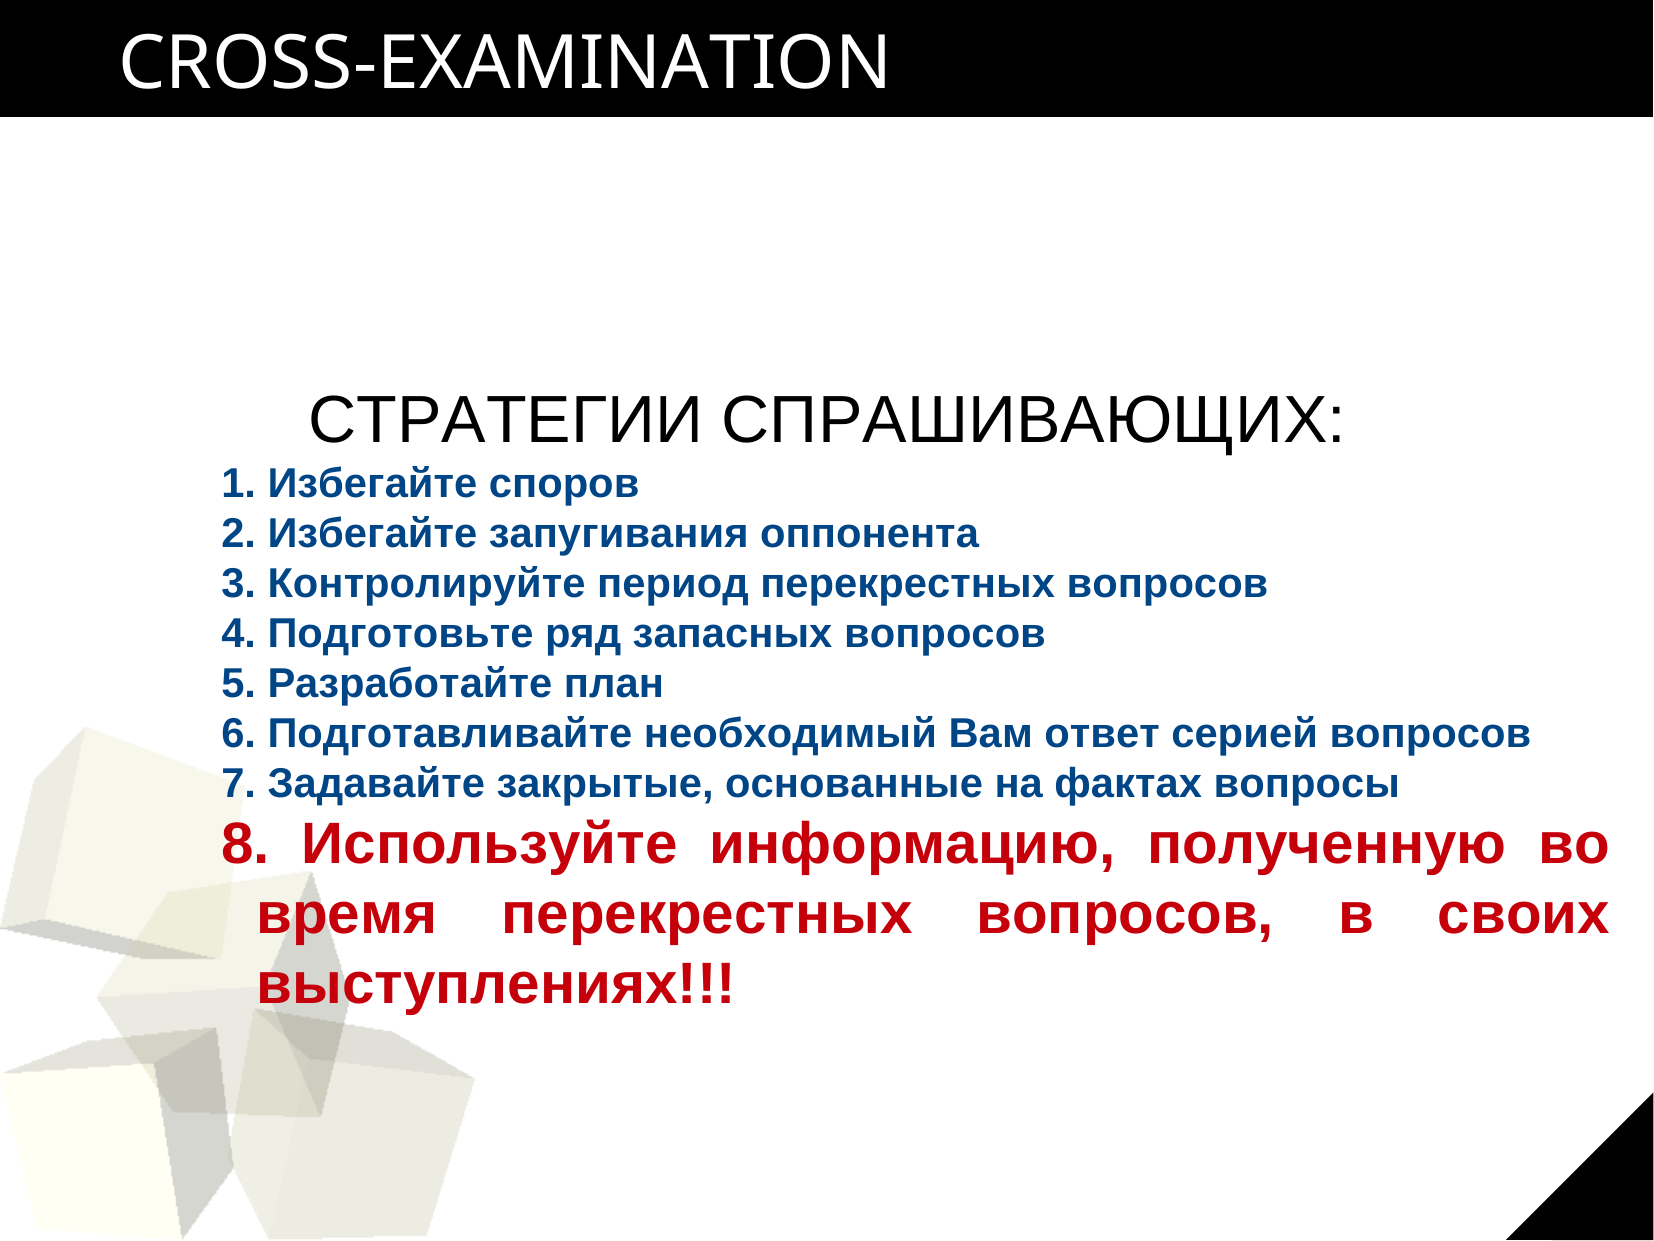

# CROSS-EXAMINATION
СТРАТЕГИИ СПРАШИВАЮЩИХ:
1. Избегайте споров
2. Избегайте запугивания оппонента
3. Контролируйте период перекрестных вопросов
4. Подготовьте ряд запасных вопросов
5. Разработайте план
6. Подготавливайте необходимый Вам ответ серией вопросов
7. Задавайте закрытые, основанные на фактах вопросы
8. Используйте информацию, полученную во время перекрестных вопросов, в своих выступлениях!!!